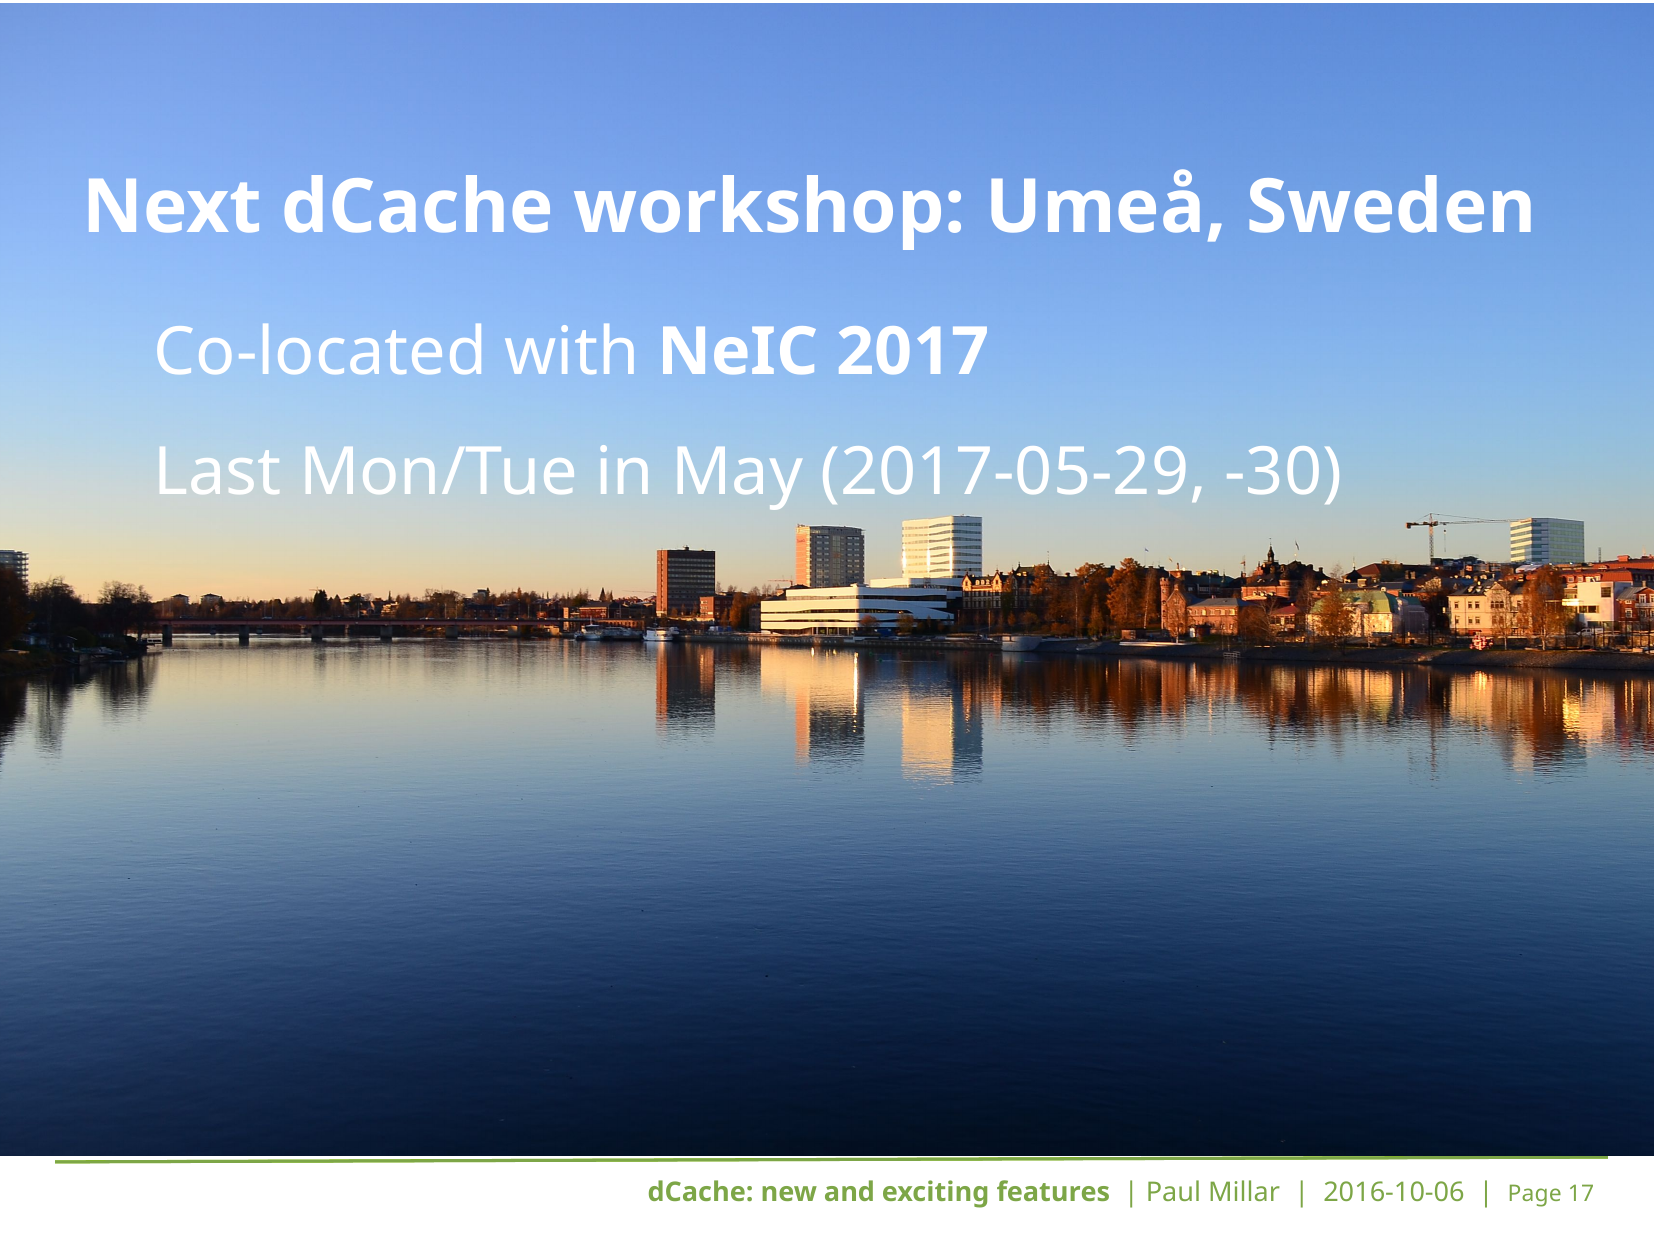

# Next dCache workshop: Umeå, Sweden
Co-located with NeIC 2017
Last Mon/Tue in May (2017-05-29, -30)
17